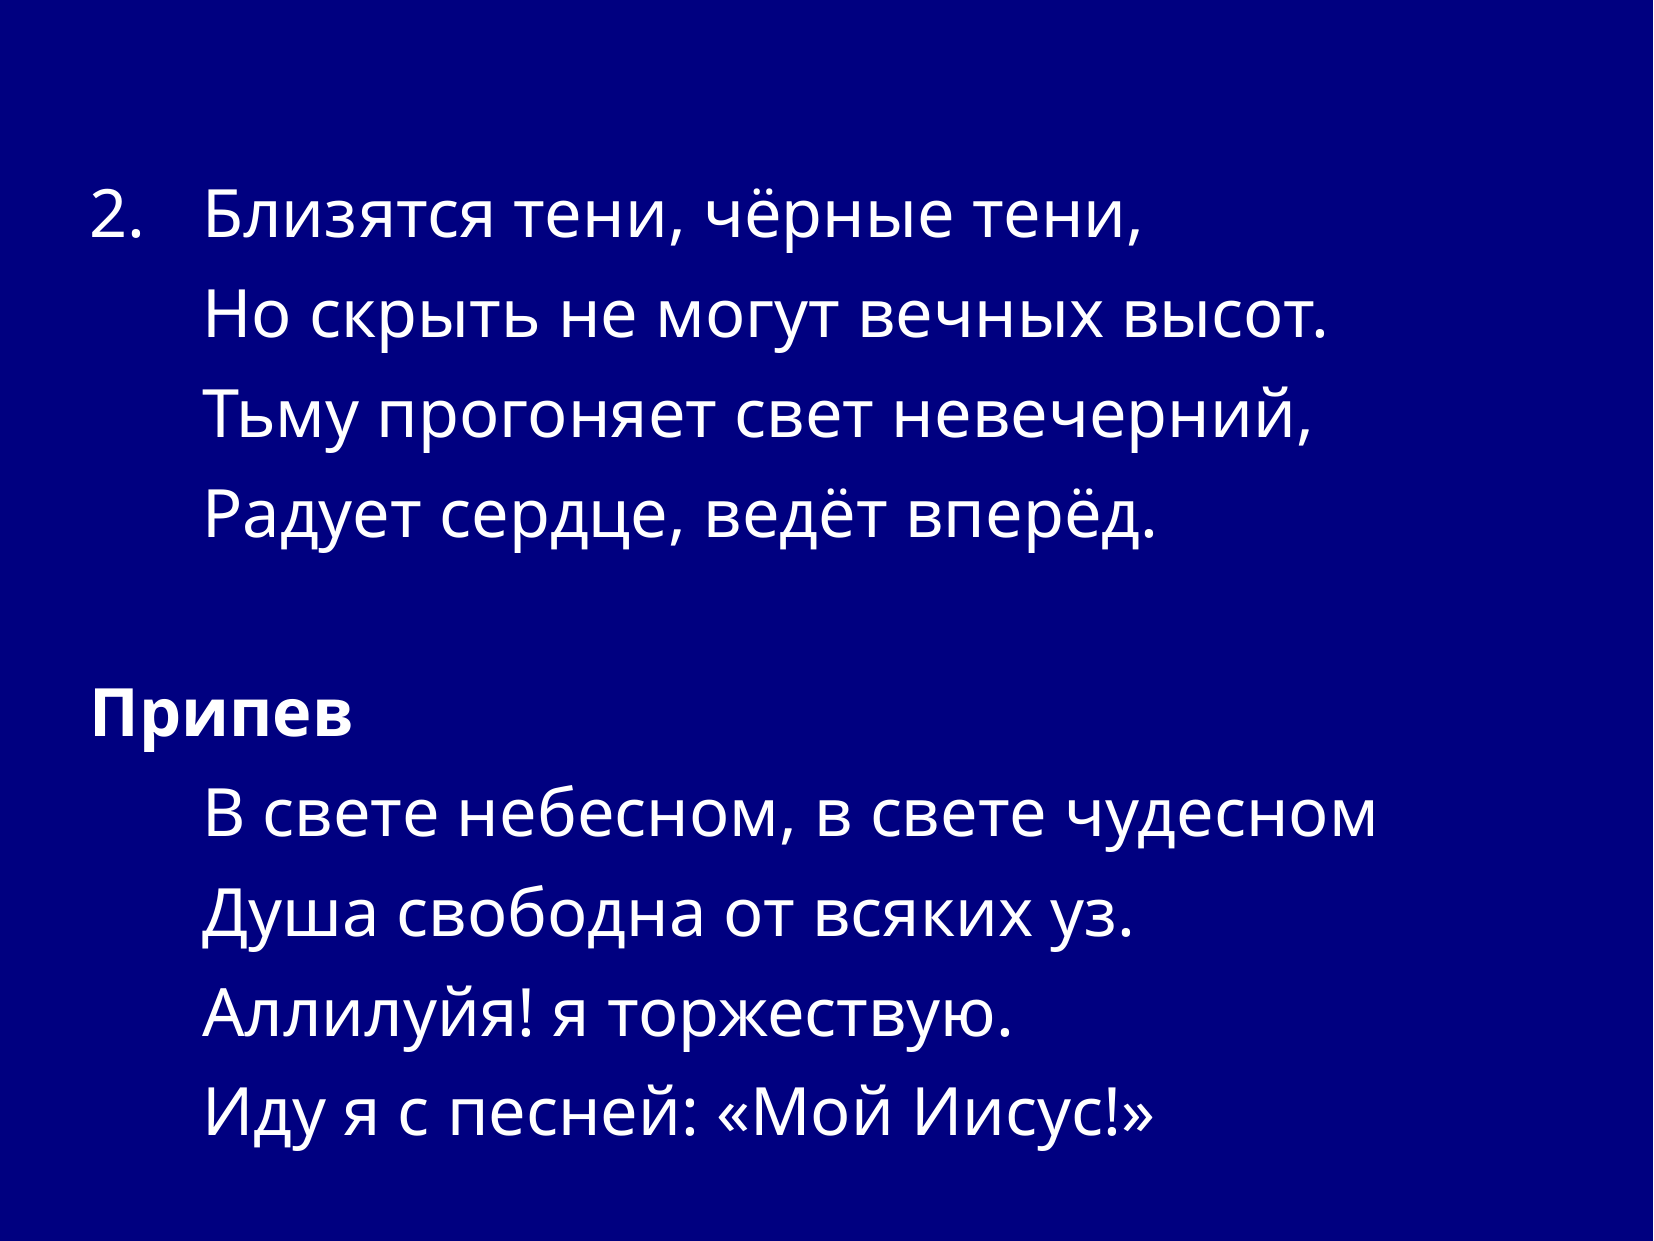

2.	Близятся тени, чёрные тени,
	Но скрыть не могут вечных высот.
	Тьму прогоняет свет невечерний,
	Радует сердце, ведёт вперёд.
Припев
	В свете небесном, в свете чудесном
	Душа свободна от всяких уз.
	Аллилуйя! я торжествую.
	Иду я с песней: «Мой Иисус!»